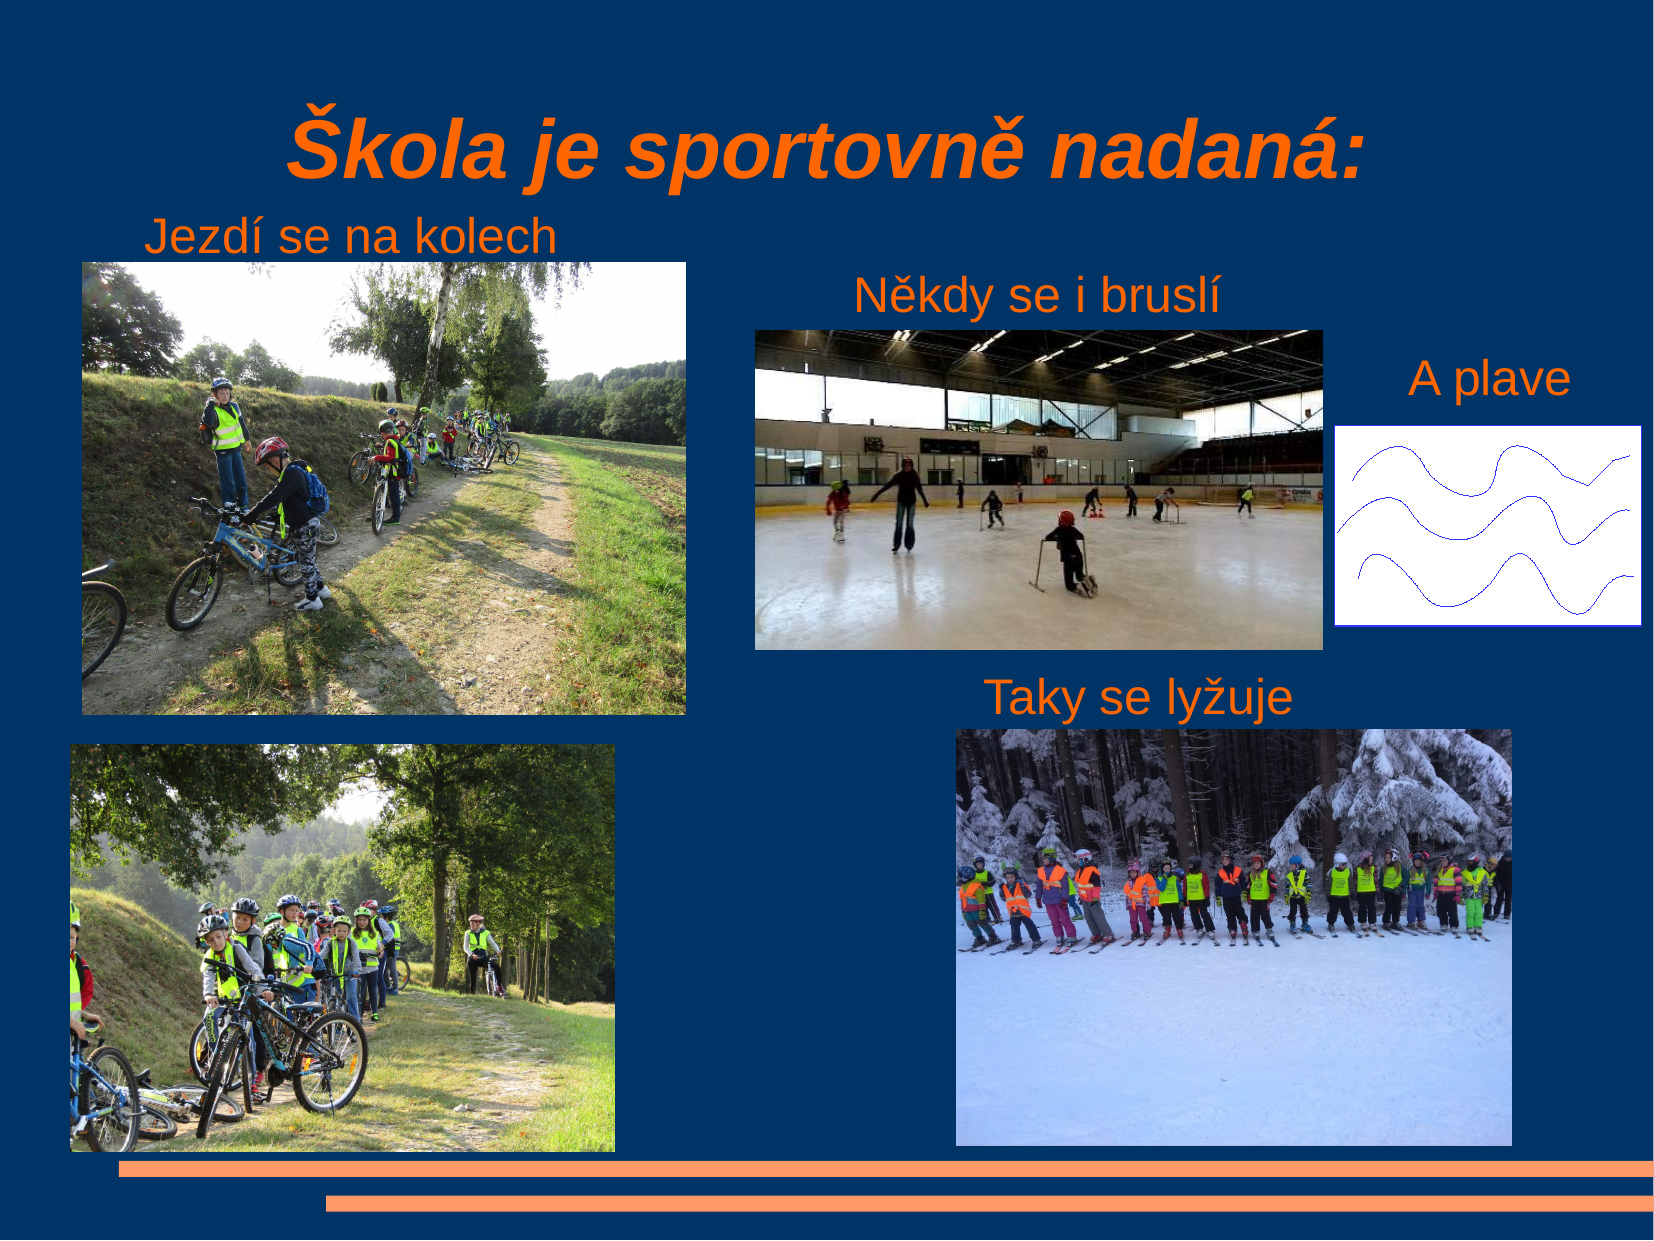

# Škola je sportovně nadaná:
Jezdí se na kolech
Někdy se i bruslí
A plave
Taky se lyžuje